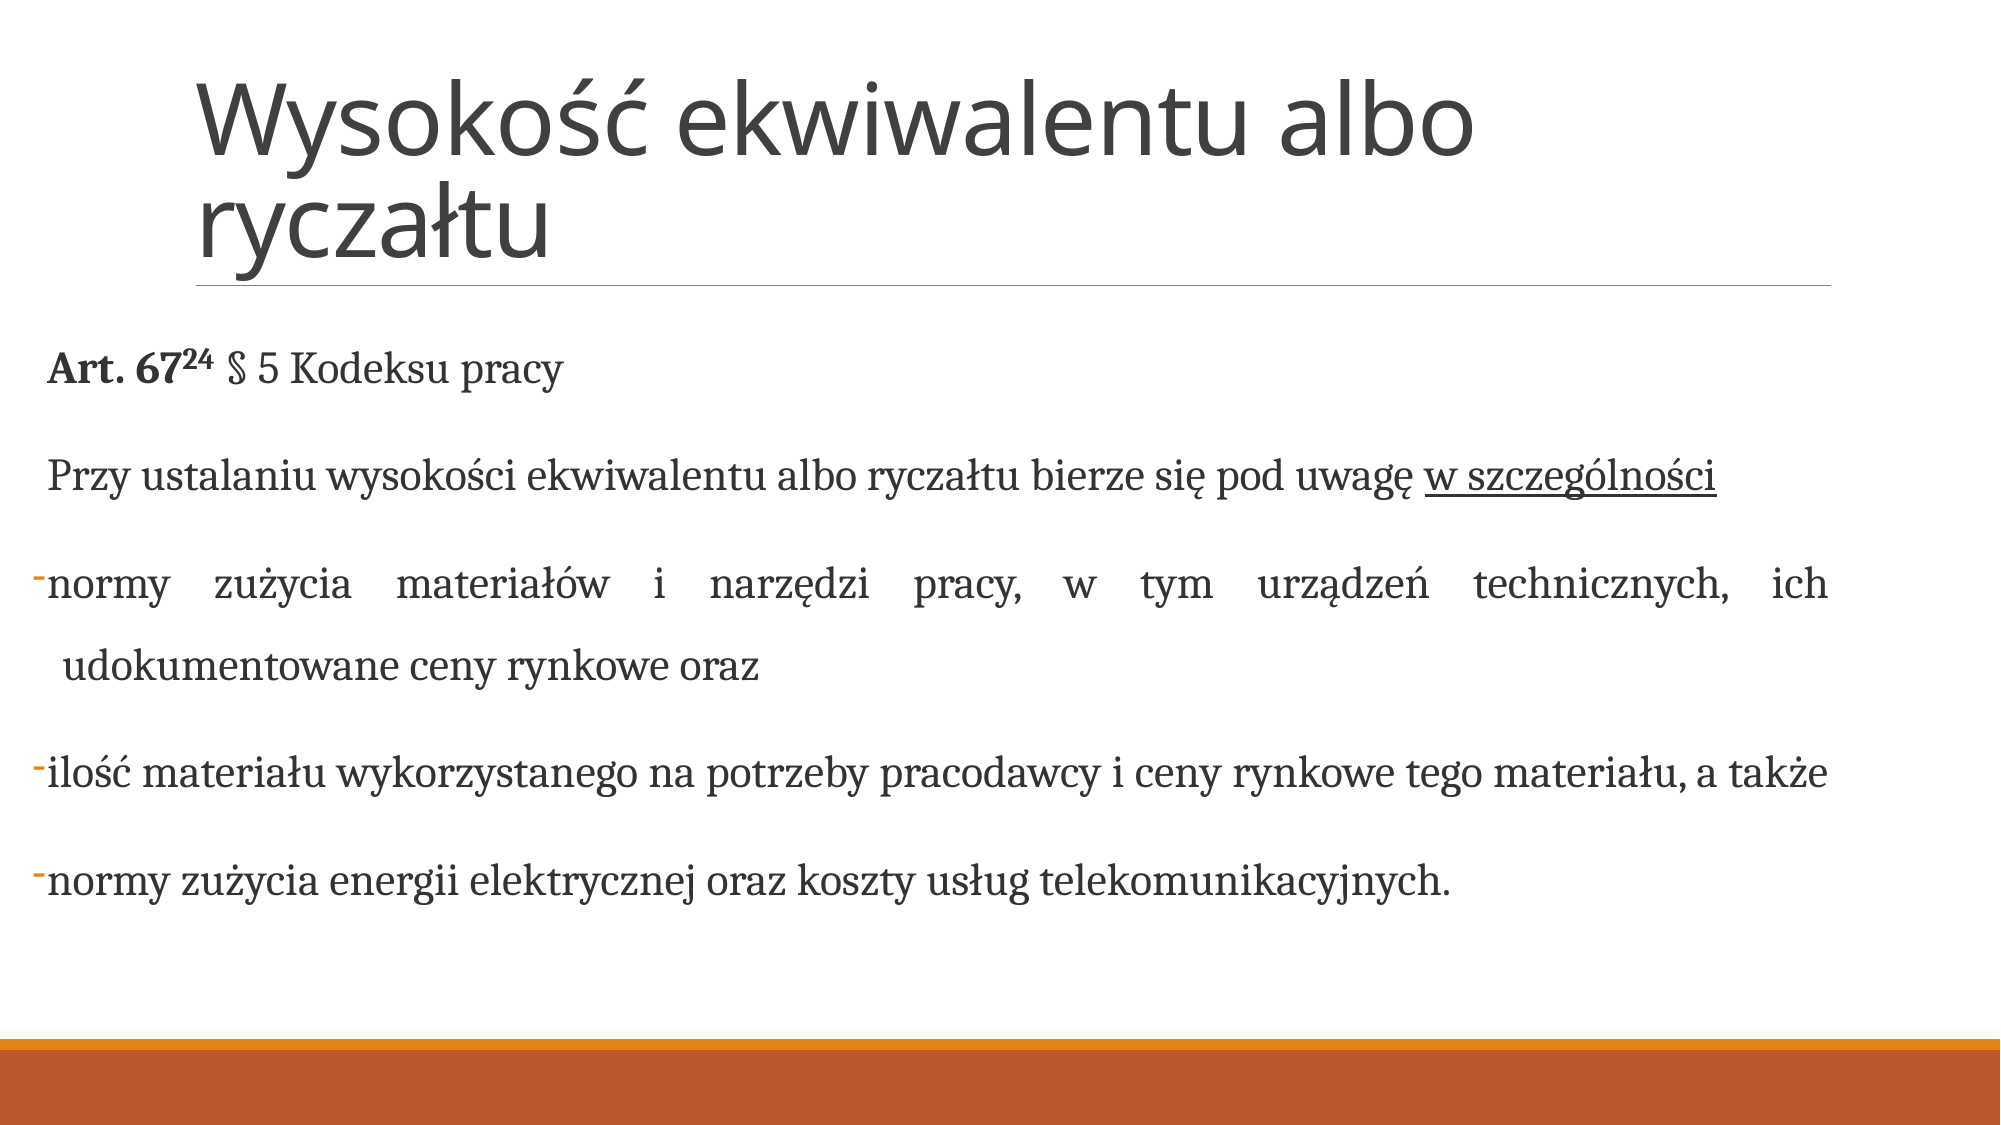

# Wysokość ekwiwalentu albo ryczałtu
Art. 6724 § 5 Kodeksu pracy
Przy ustalaniu wysokości ekwiwalentu albo ryczałtu bierze się pod uwagę w szczególności
normy zużycia materiałów i narzędzi pracy, w tym urządzeń technicznych, ich udokumentowane ceny rynkowe oraz
ilość materiału wykorzystanego na potrzeby pracodawcy i ceny rynkowe tego materiału, a także
normy zużycia energii elektrycznej oraz koszty usług telekomunikacyjnych.